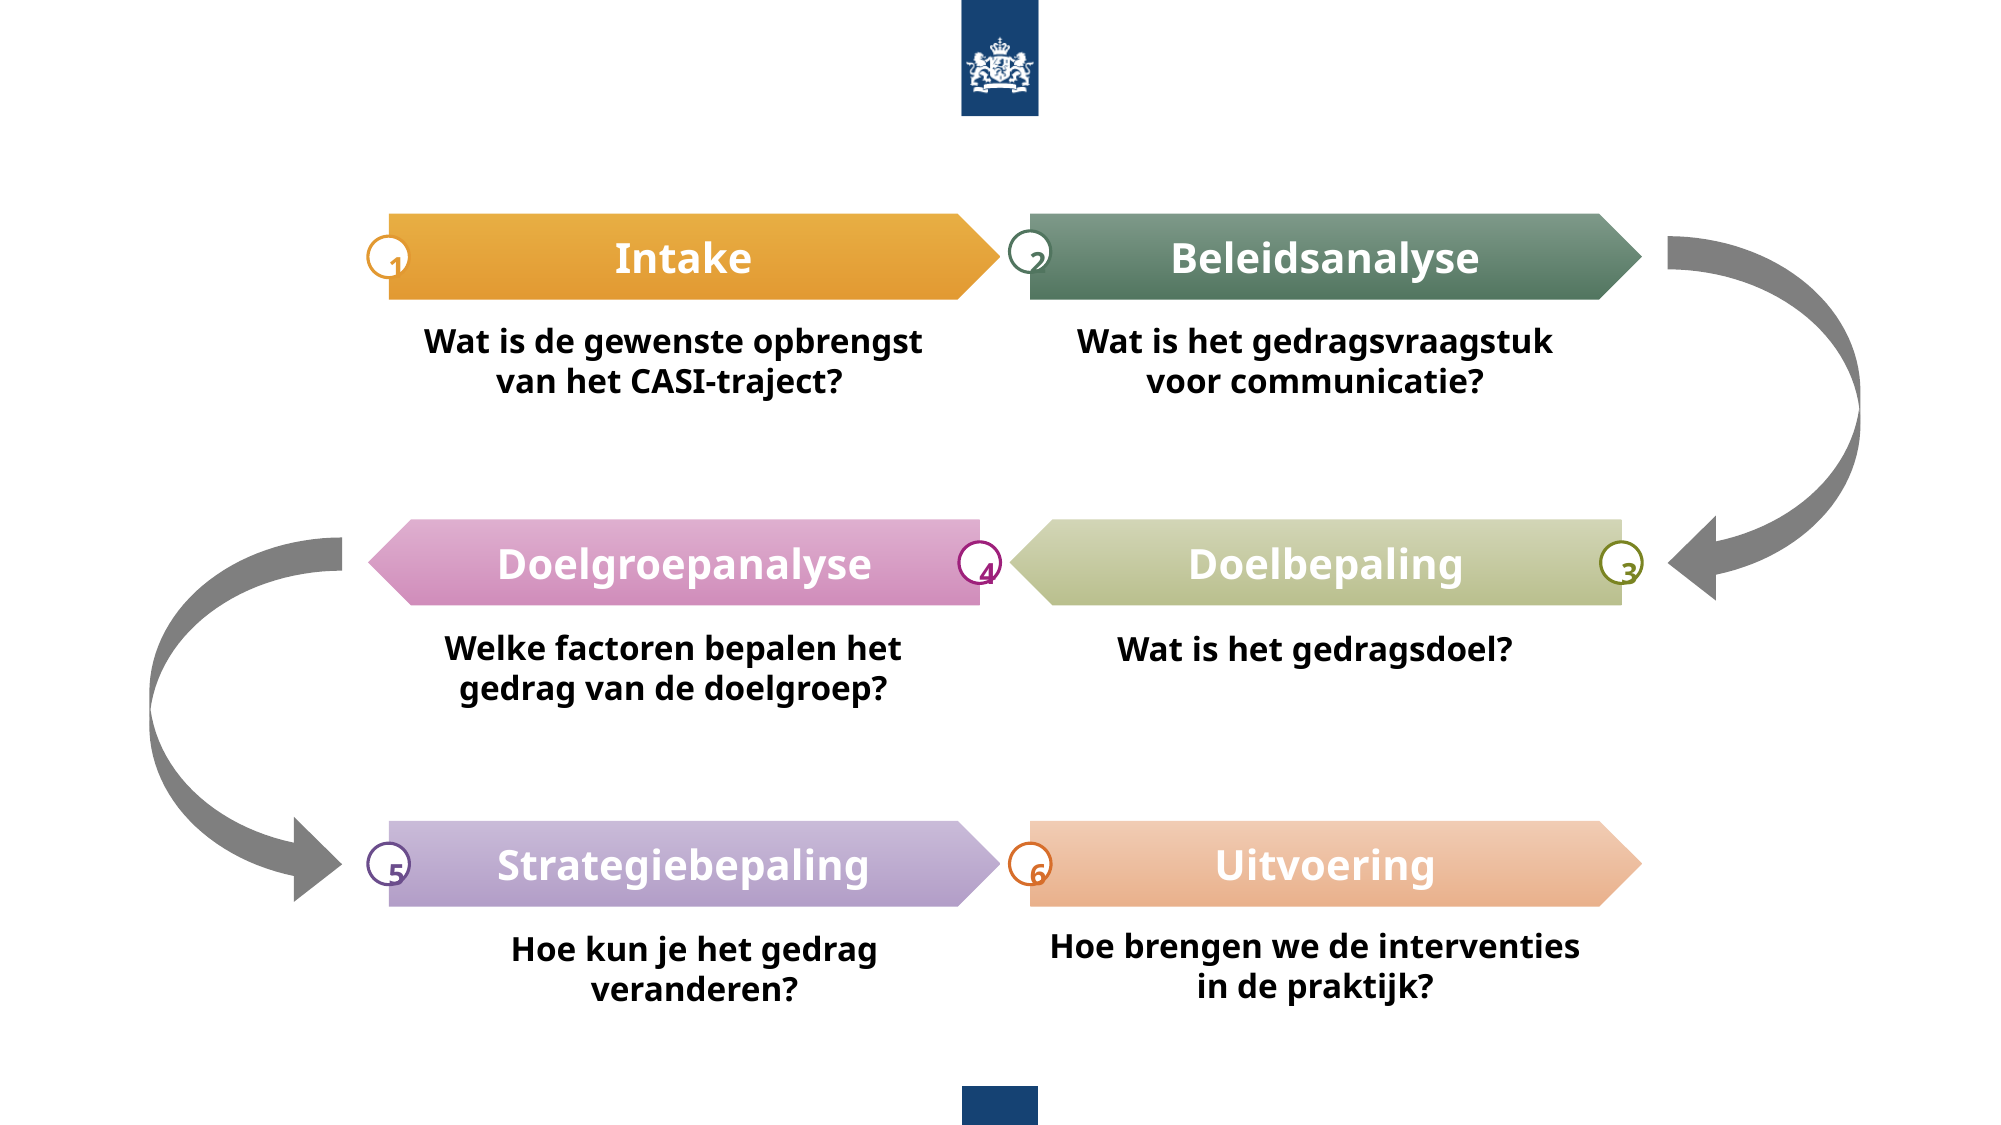

Intake
1
Beleidsanalyse
2
Wat is de gewenste opbrengst van het CASI-traject?
Wat is het gedragsvraagstuk voor communicatie?
Doelgroepanalyse
4
Doelbepaling
3
Welke factoren bepalen het gedrag van de doelgroep?
Wat is het gedragsdoel?
Strategiebepaling
5
Uitvoering
6
Hoe brengen we de interventies in de praktijk?
Hoe kun je het gedrag veranderen?